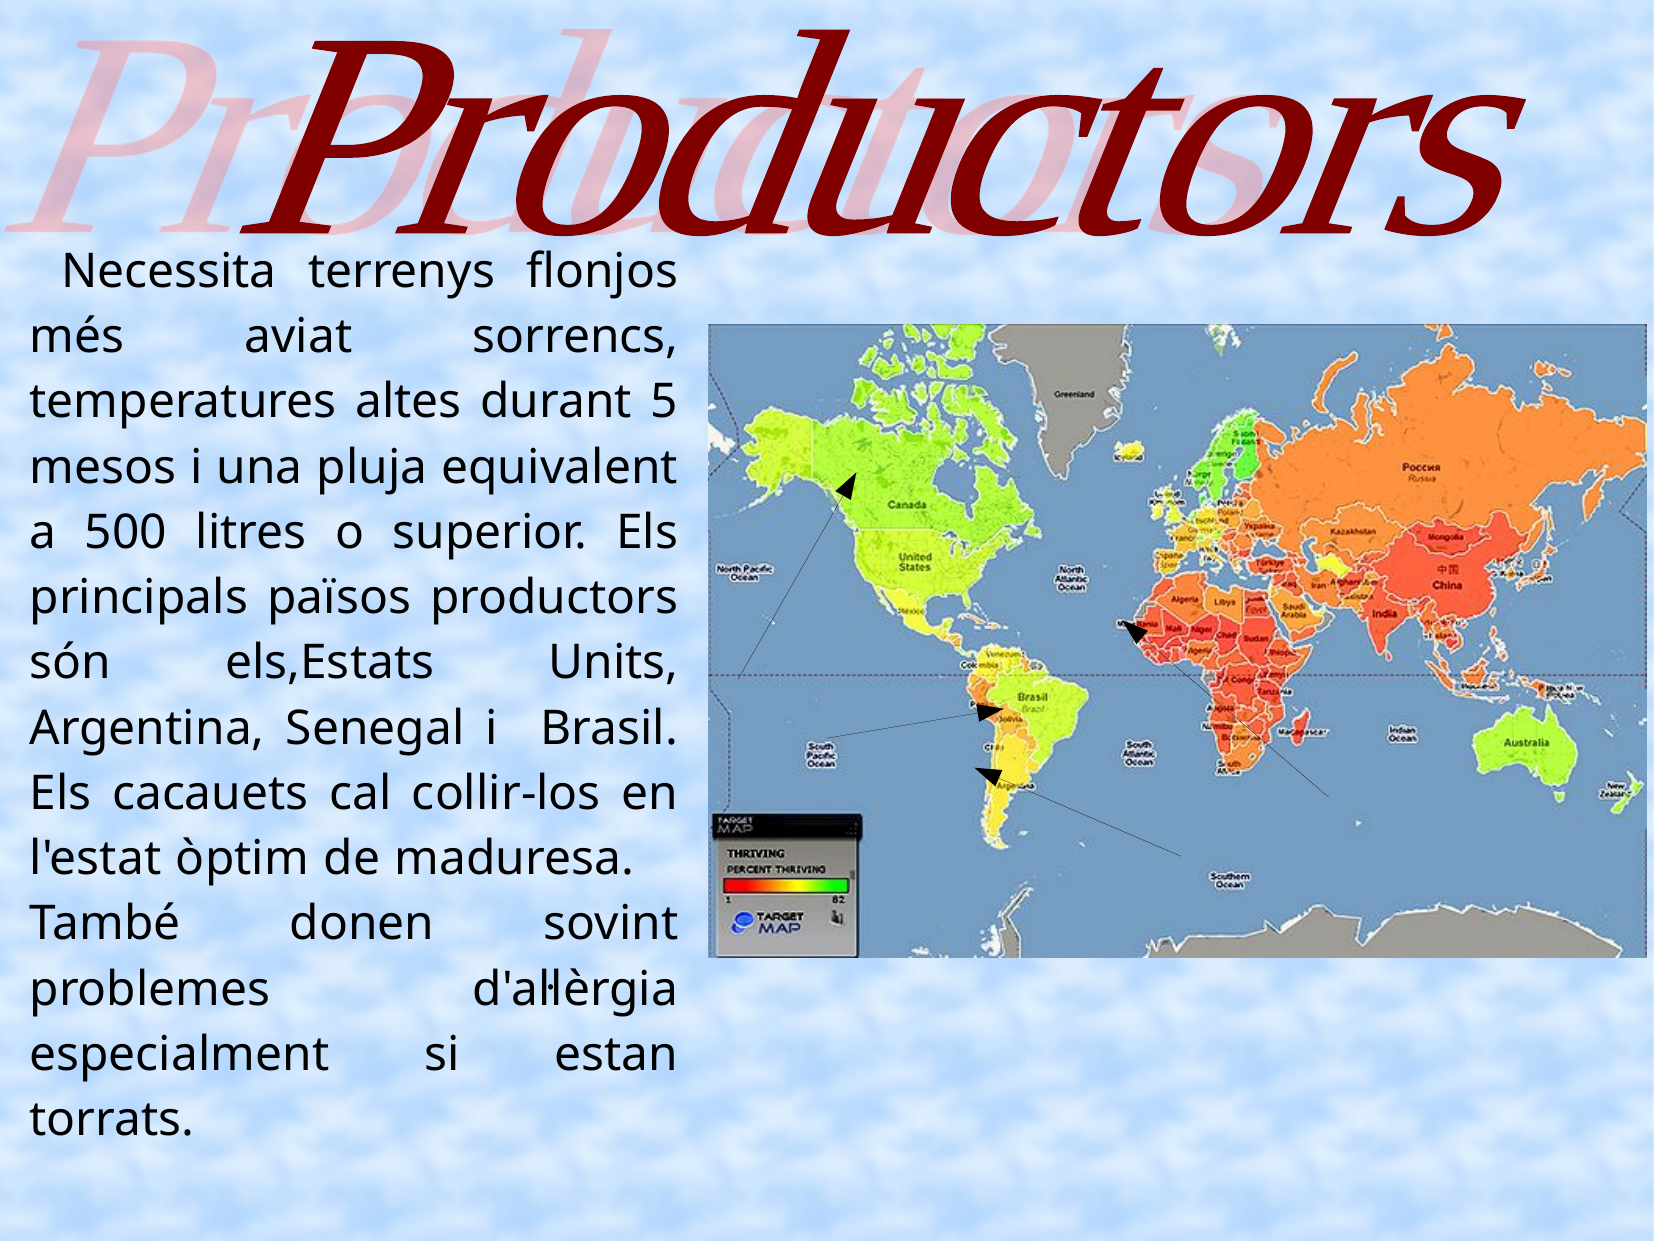

Productors
#
 Necessita terrenys flonjos més aviat sorrencs, temperatures altes durant 5 mesos i una pluja equivalent a 500 litres o superior. Els principals països productors són els,Estats Units, Argentina, Senegal i Brasil. Els cacauets cal collir-los en l'estat òptim de maduresa. També donen sovint problemes d'al·lèrgia especialment si estan torrats.